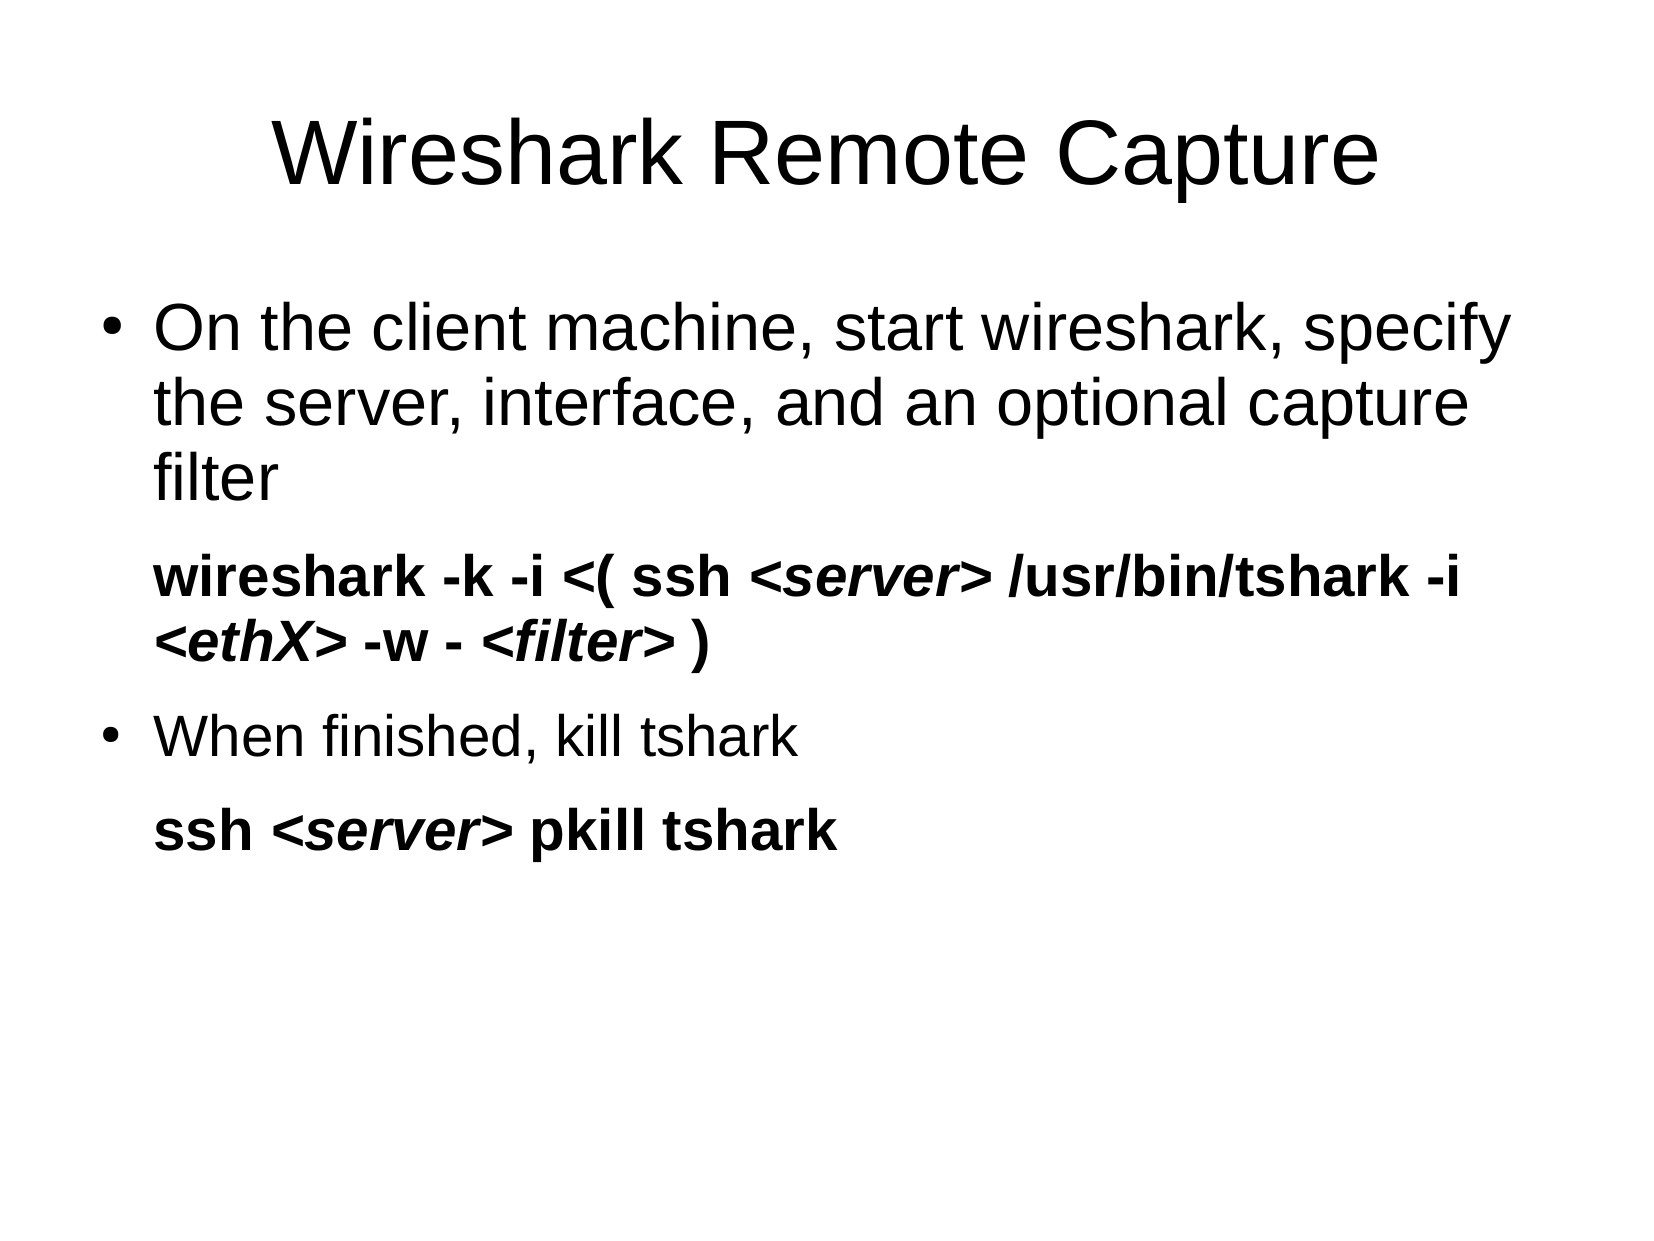

# Wireshark Remote Capture
On the client machine, start wireshark, specify the server, interface, and an optional capture filter
wireshark -k -i <( ssh <server> /usr/bin/tshark -i <ethX> -w - <filter> )
When finished, kill tshark
ssh <server> pkill tshark